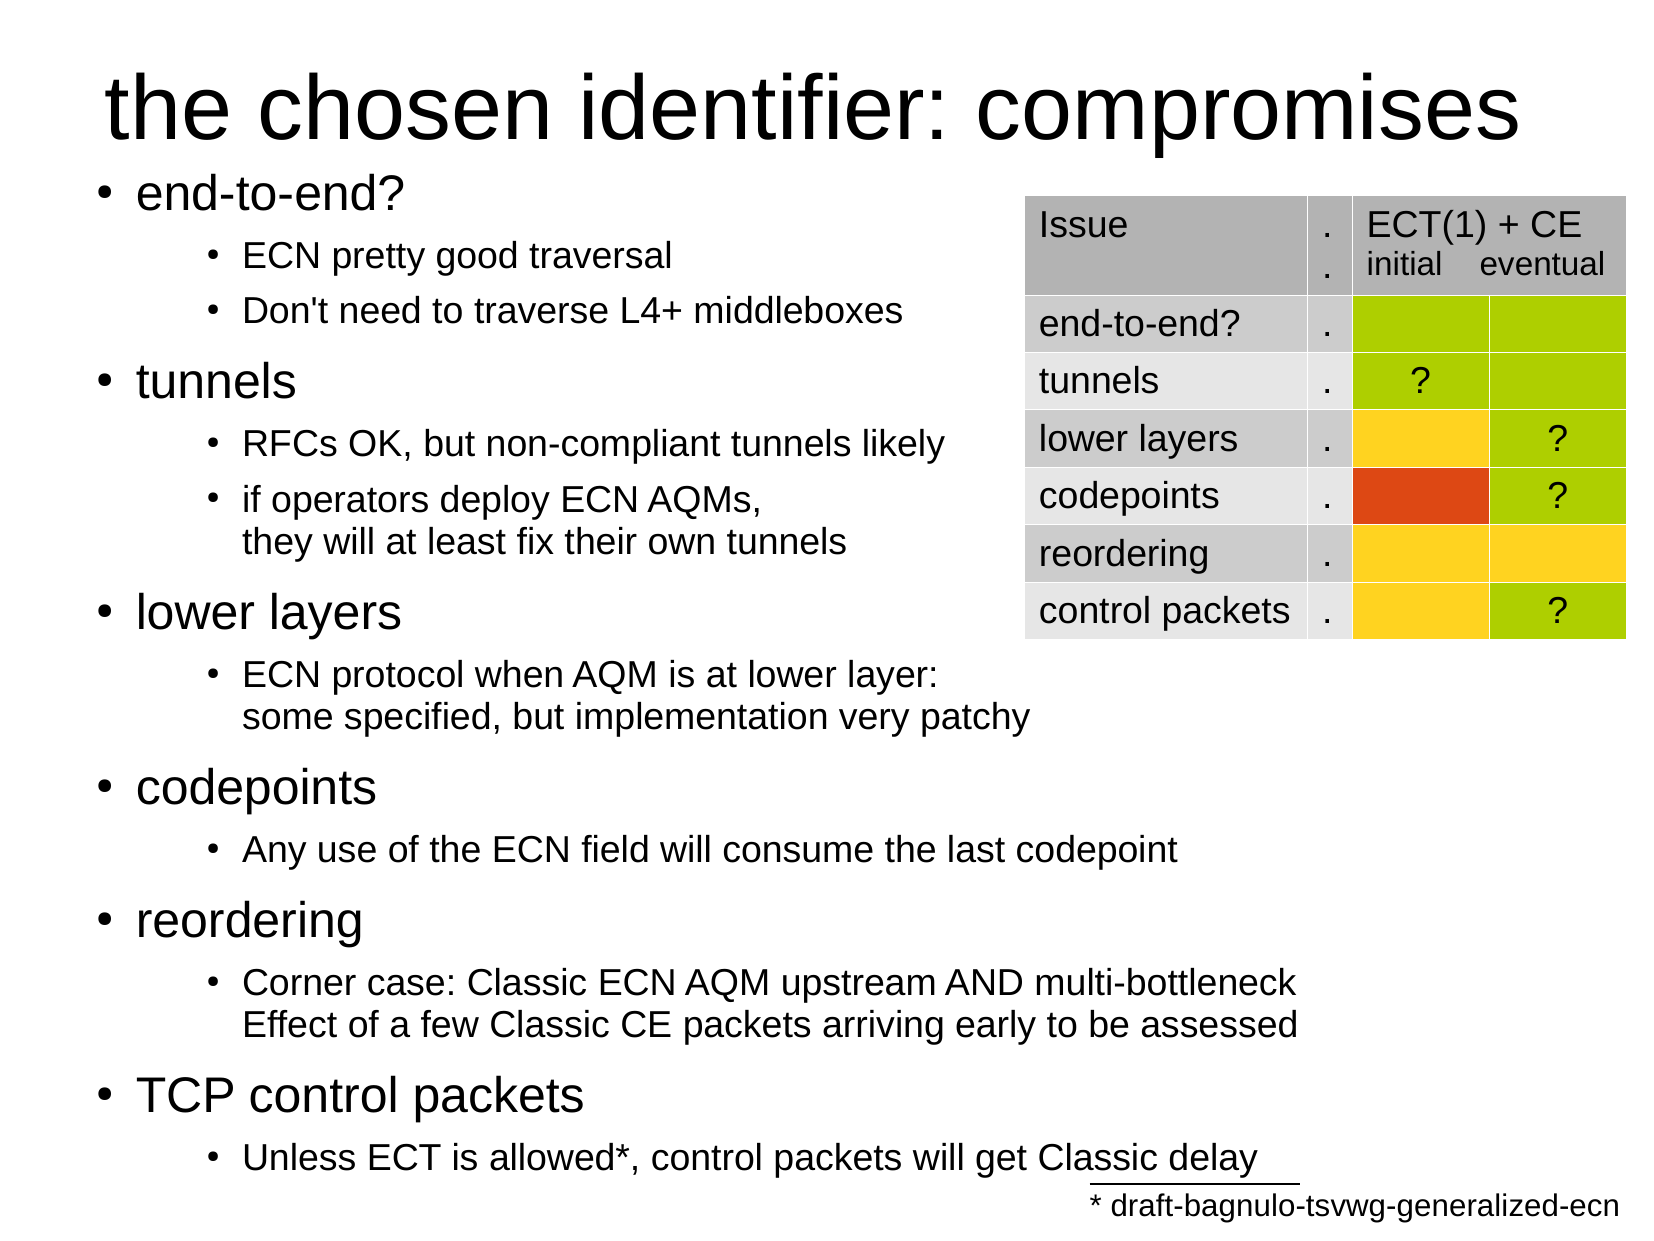

# the chosen identifier: compromises
end-to-end?
ECN pretty good traversal
Don't need to traverse L4+ middleboxes
tunnels
RFCs OK, but non-compliant tunnels likely
if operators deploy ECN AQMs,
they will at least fix their own tunnels
lower layers
ECN protocol when AQM is at lower layer:
some specified, but implementation very patchy
codepoints
Any use of the ECN field will consume the last codepoint
reordering
Corner case: Classic ECN AQM upstream AND multi-bottleneck
Effect of a few Classic CE packets arriving early to be assessed
TCP control packets
Unless ECT is allowed*, control packets will get Classic delay
| Issue | . . | ECT(1) + CE initial eventual | |
| --- | --- | --- | --- |
| end-to-end? | . | | |
| tunnels | . | ? | |
| lower layers | . | | ? |
| codepoints | . | | ? |
| reordering | . | | |
| control packets | . | | ? |
* draft-bagnulo-tsvwg-generalized-ecn